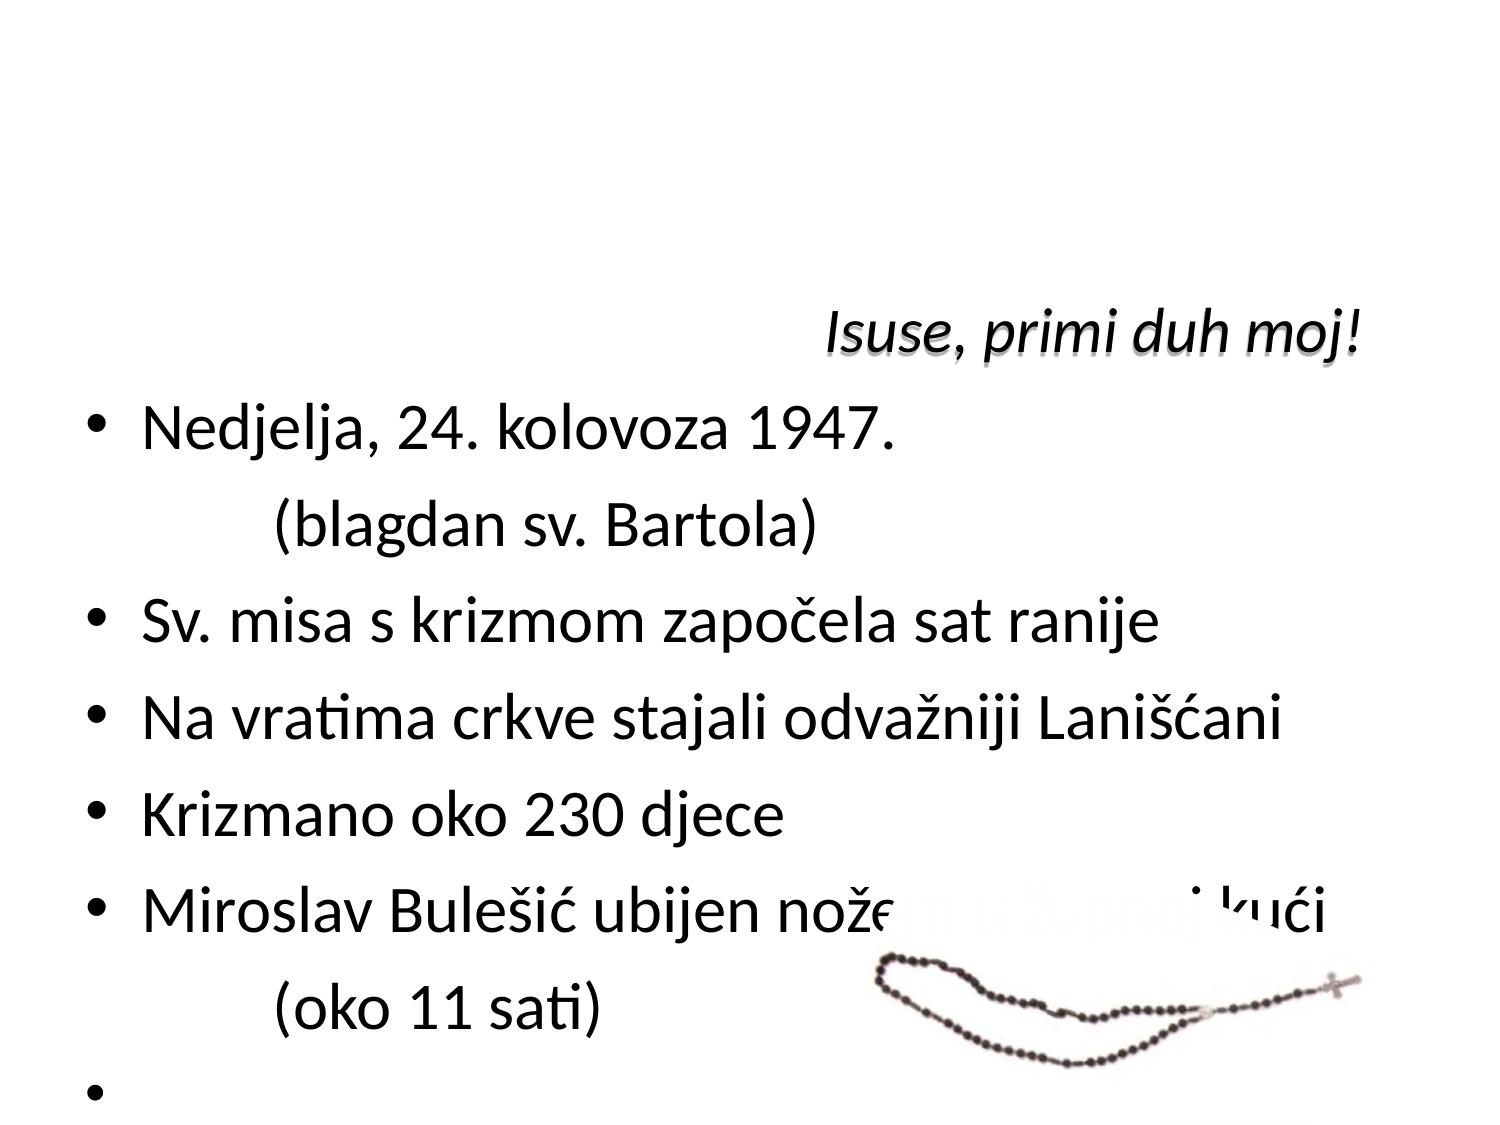

# Krizma u Lanišću
Isuse, primi duh moj!
Nedjelja, 24. kolovoza 1947.
	(blagdan sv. Bartola)
Sv. misa s krizmom započela sat ranije
Na vratima crkve stajali odvažniji Lanišćani
Krizmano oko 230 djece
Miroslav Bulešić ubijen nožem u župnoj kući
	(oko 11 sati)